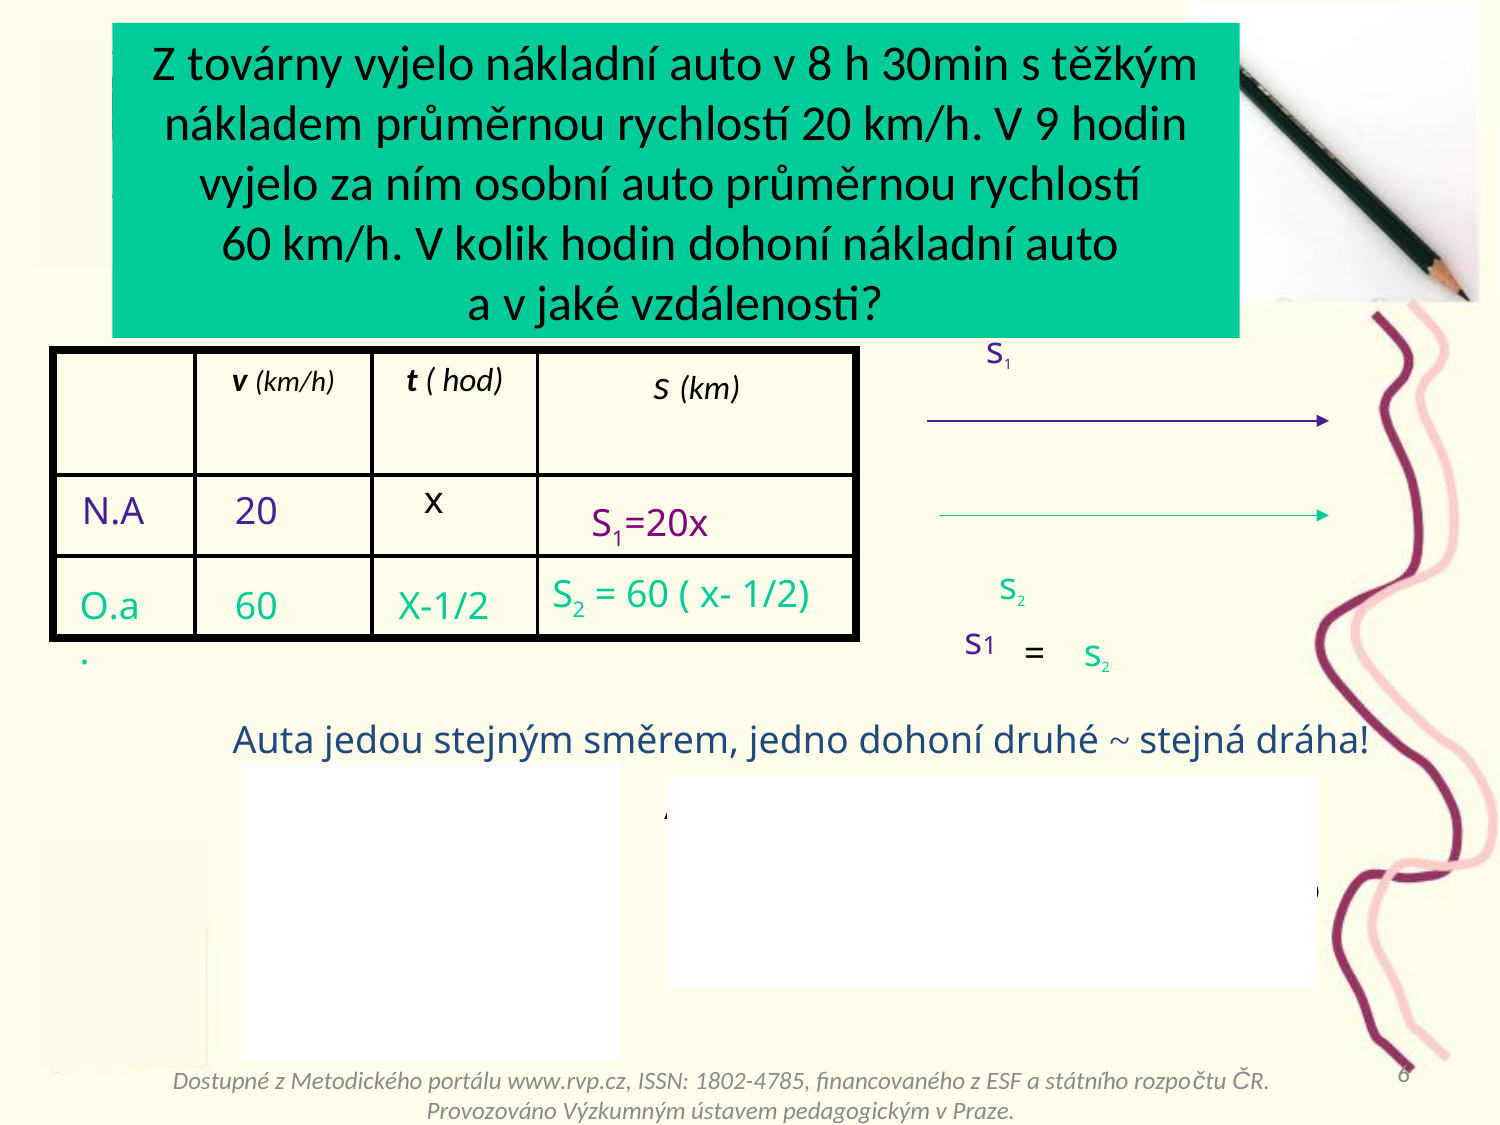

# Z továrny vyjelo nákladní auto v 8 h 30min s těžkým nákladem průměrnou rychlostí 20 km/h. V 9 hodin vyjelo za ním osobní auto průměrnou rychlostí 60 km/h. V kolik hodin dohoní nákladní auto a v jaké vzdálenosti?
s1
| | v (km/h) | t ( hod) | s (km) |
| --- | --- | --- | --- |
| | | | |
| | | | |
x
N.A
20
S1=20x
s2
S2 = 60 ( x- 1/2)
O.a.
60
X-1/2
s1
=
s2
Auta jedou stejným směrem, jedno dohoní druhé ~ stejná dráha!
20x
=
 60 ( x- 1/2)
Auto pojede 45 minut, což znamená,
20 x = 60x – 30
Že osobní automobil dožene auto
40 x = 30
nákladní v 9.15
X= 0,75 hod
6
Dostupné z Metodického portálu www.rvp.cz, ISSN: 1802-4785, financovaného z ESF a státního rozpočtu ČR. Provozováno Výzkumným ústavem pedagogickým v Praze.